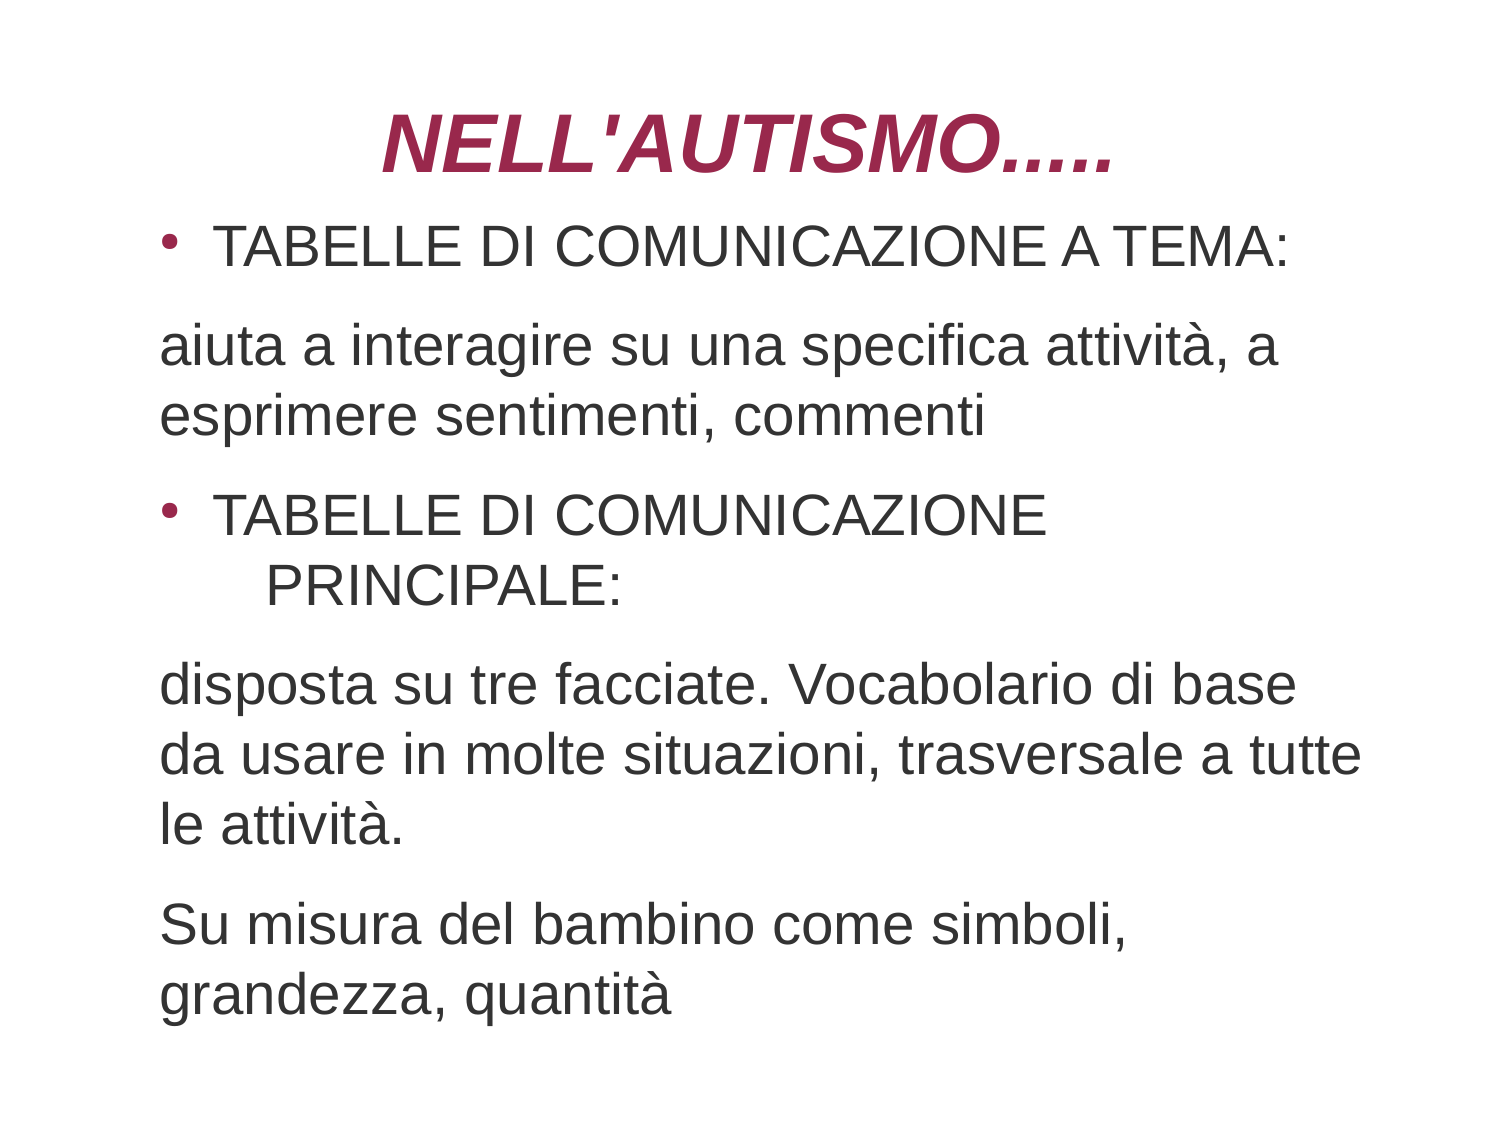

# NELL'AUTISMO.....
TABELLE DI COMUNICAZIONE A TEMA:
aiuta a interagire su una specifica attività, a esprimere sentimenti, commenti
TABELLE DI COMUNICAZIONE PRINCIPALE:
disposta su tre facciate. Vocabolario di base da usare in molte situazioni, trasversale a tutte le attività.
Su misura del bambino come simboli, grandezza, quantità